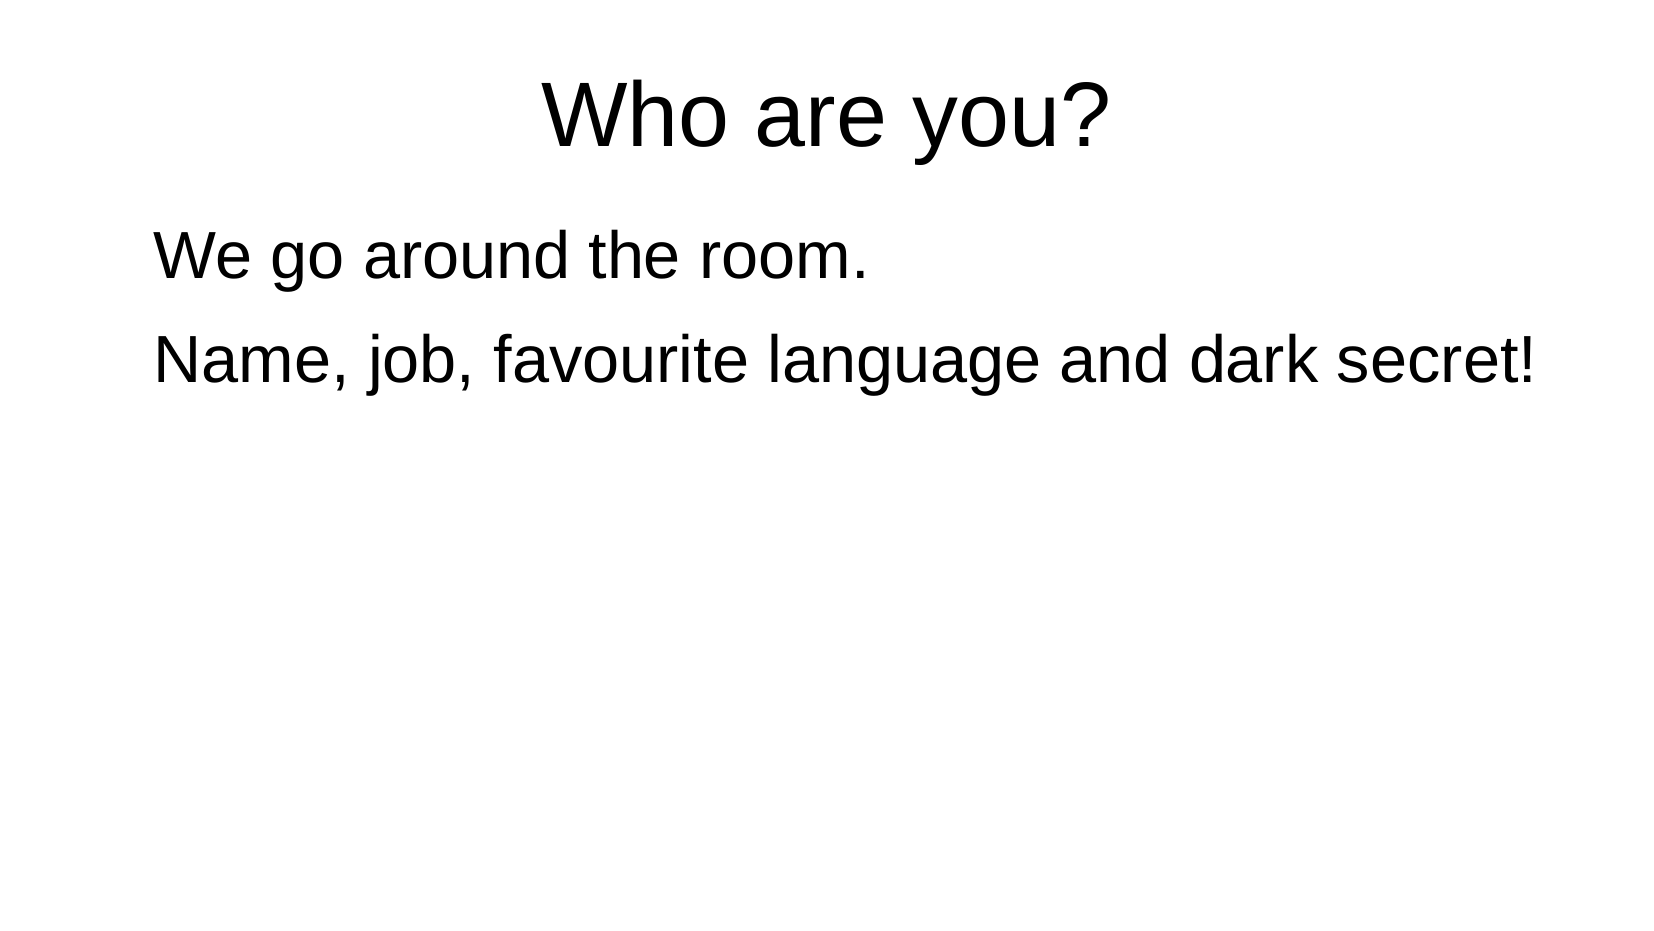

# Who are you?
We go around the room.
Name, job, favourite language and dark secret!